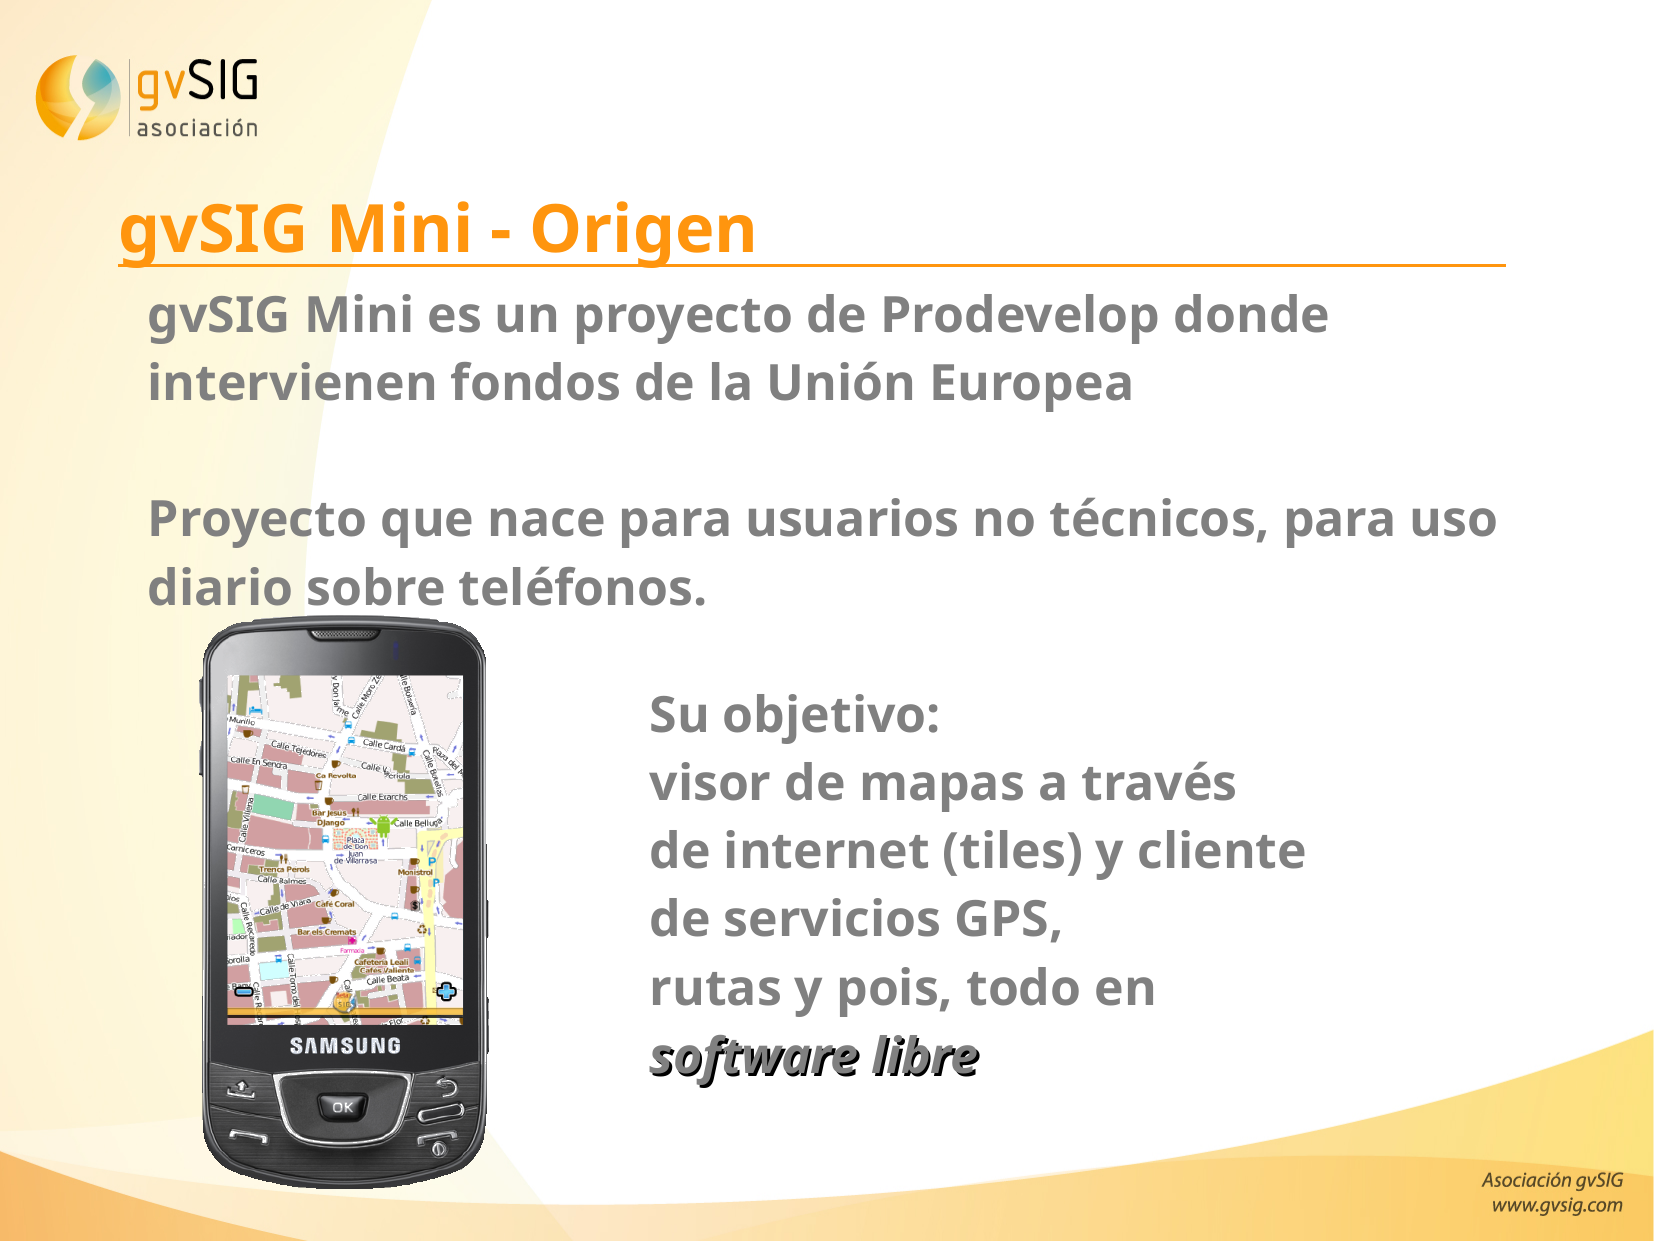

# gvSIG Mini - Origen
gvSIG Mini es un proyecto de Prodevelop donde intervienen fondos de la Unión Europea
Proyecto que nace para usuarios no técnicos, para uso diario sobre teléfonos.
Su objetivo:
visor de mapas a través
de internet (tiles) y cliente
de servicios GPS,
rutas y pois, todo en
software libre